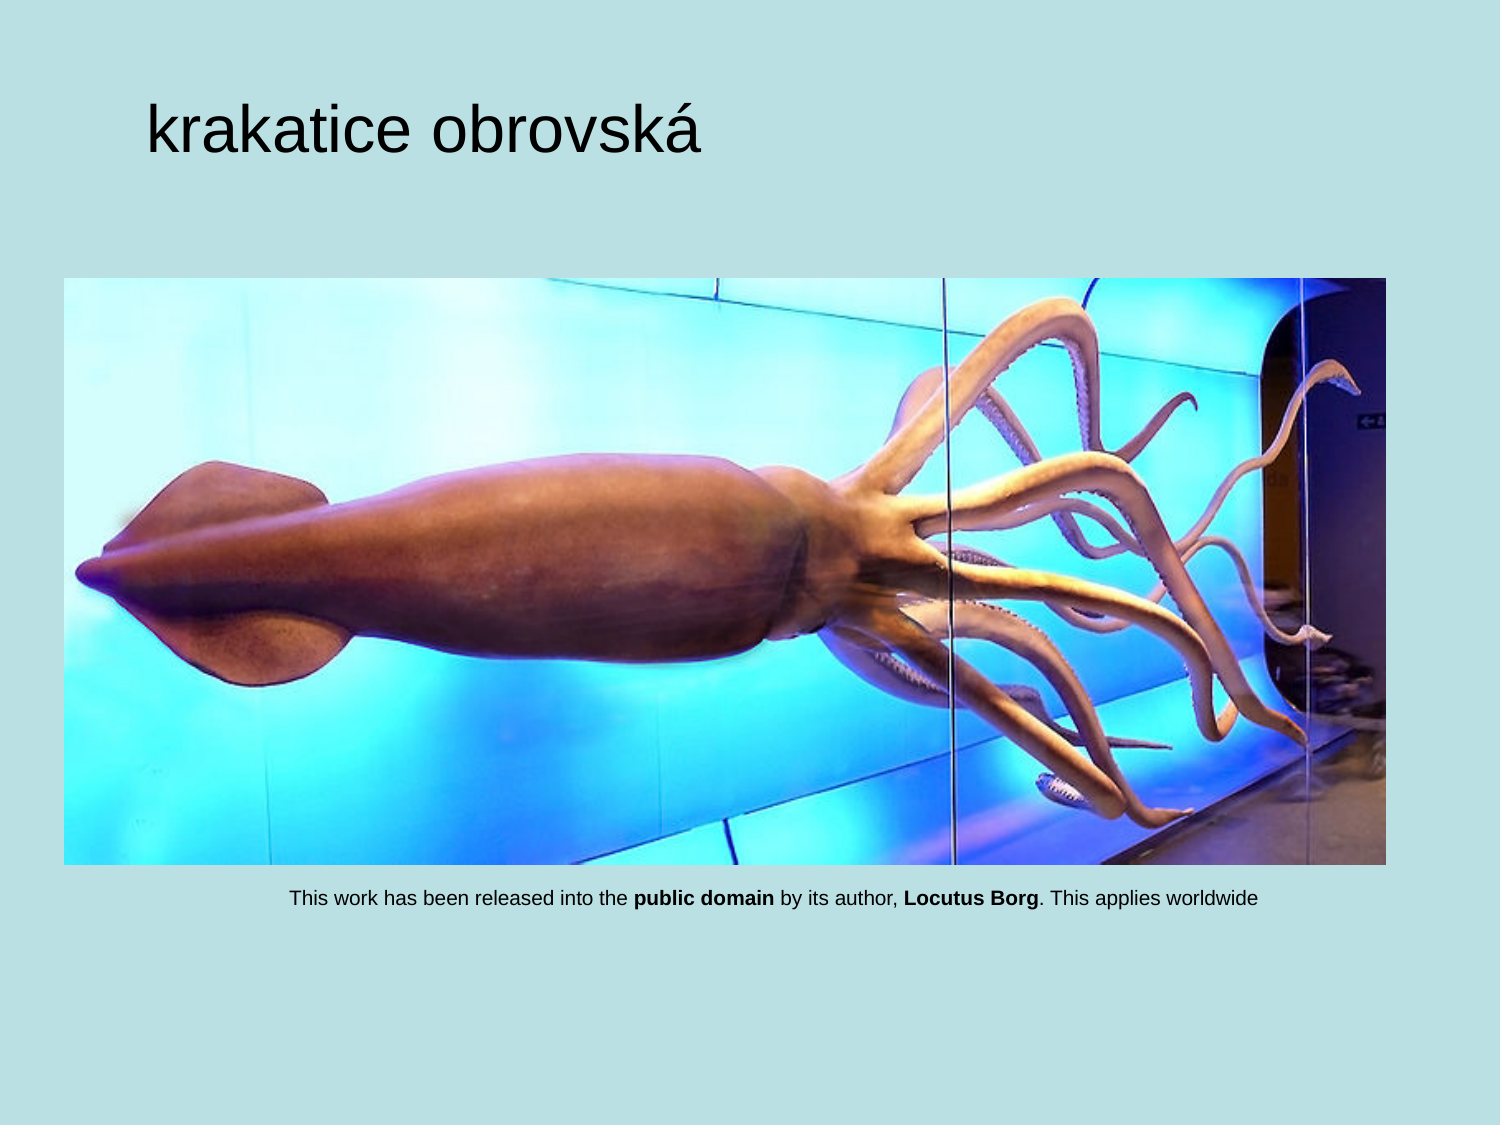

#
krakatice obrovská
This work has been released into the public domain by its author, Locutus Borg. This applies worldwide